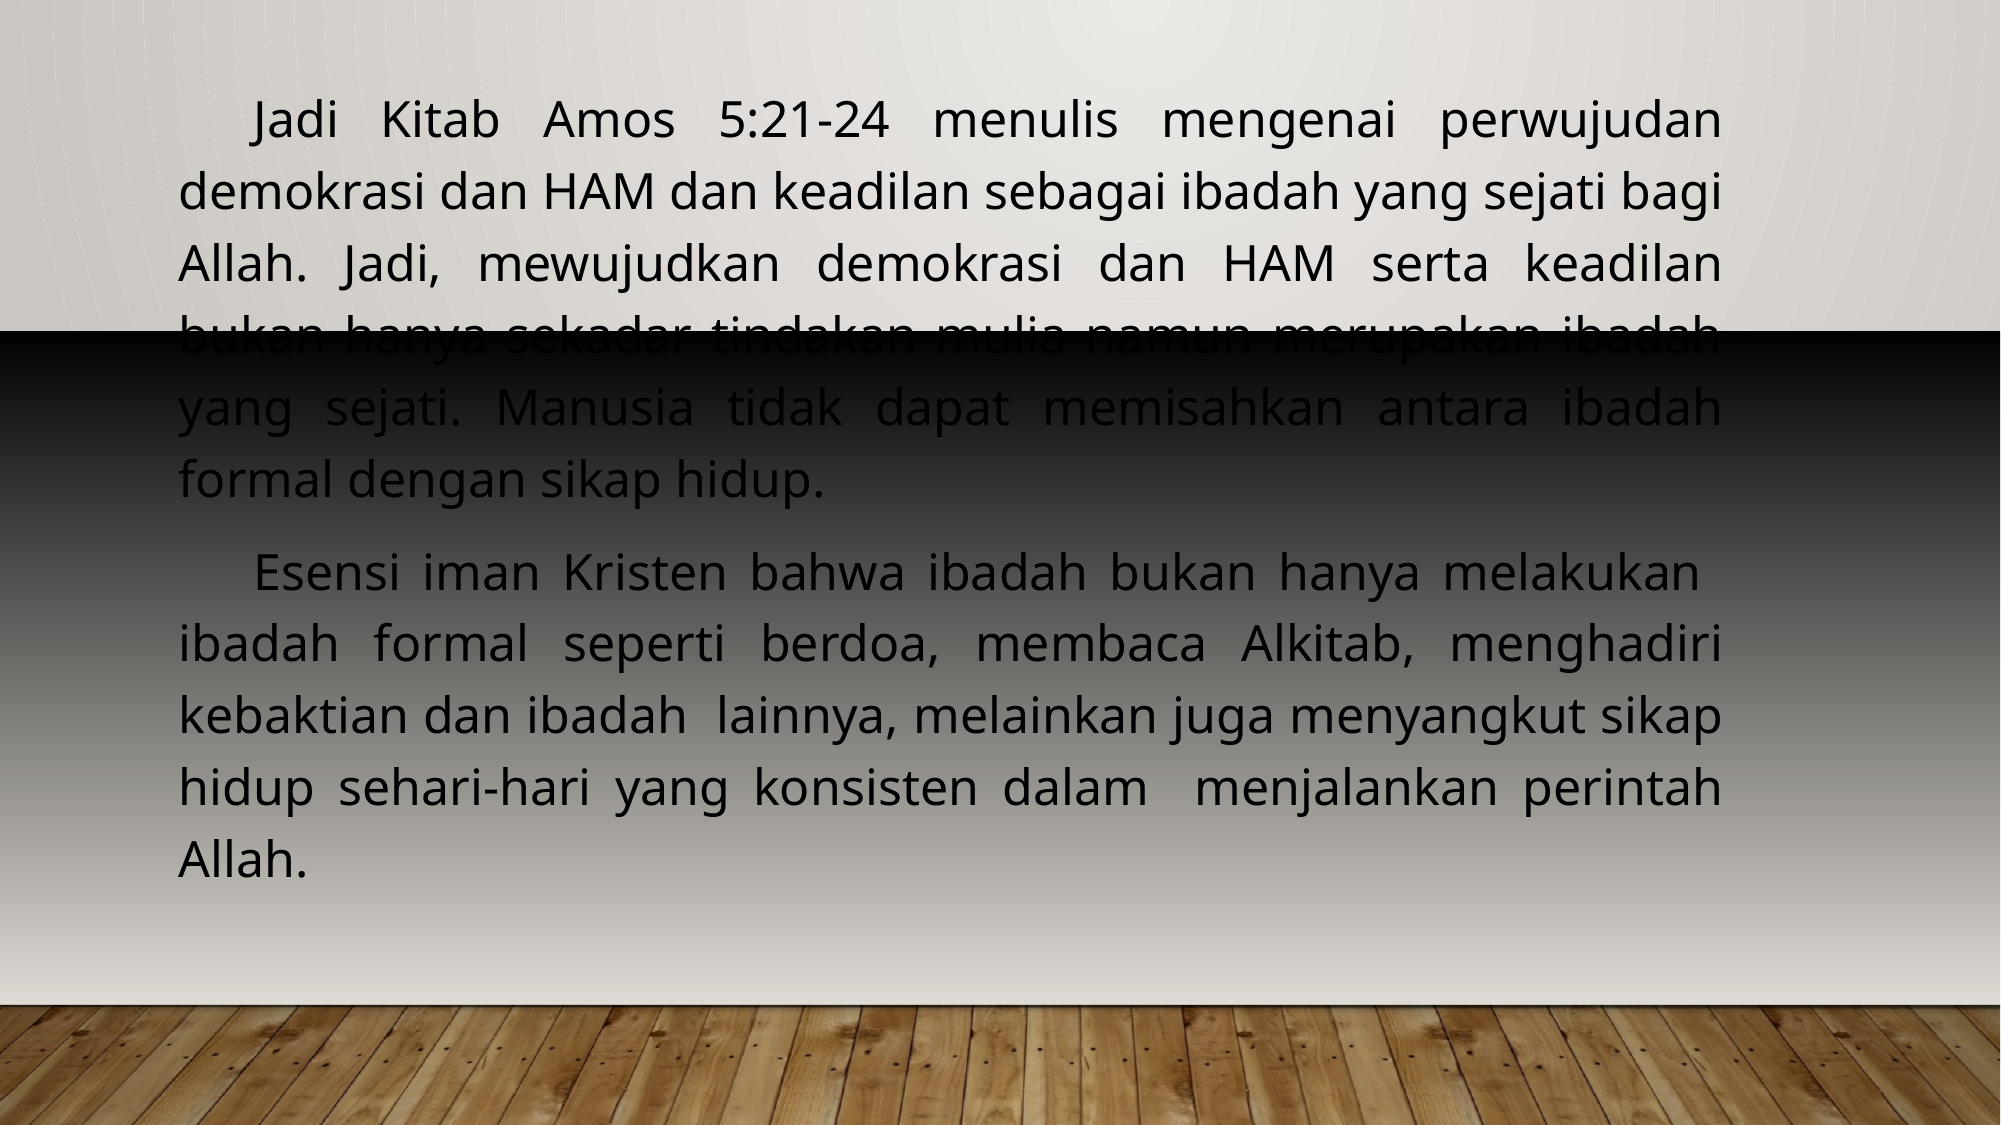

# Jadi Kitab Amos 5:21-24 menulis mengenai perwujudan demokrasi dan HAM dan keadilan sebagai ibadah yang sejati bagi Allah. Jadi, mewujudkan demokrasi dan HAM serta keadilan bukan hanya sekadar tindakan mulia namun merupakan ibadah yang sejati. Manusia tidak dapat memisahkan antara ibadah formal dengan sikap hidup.
	Esensi iman Kristen bahwa ibadah bukan hanya melakukan ibadah formal seperti berdoa, membaca Alkitab, menghadiri kebaktian dan ibadah lainnya, melainkan juga menyangkut sikap hidup sehari-hari yang konsisten dalam menjalankan perintah Allah.